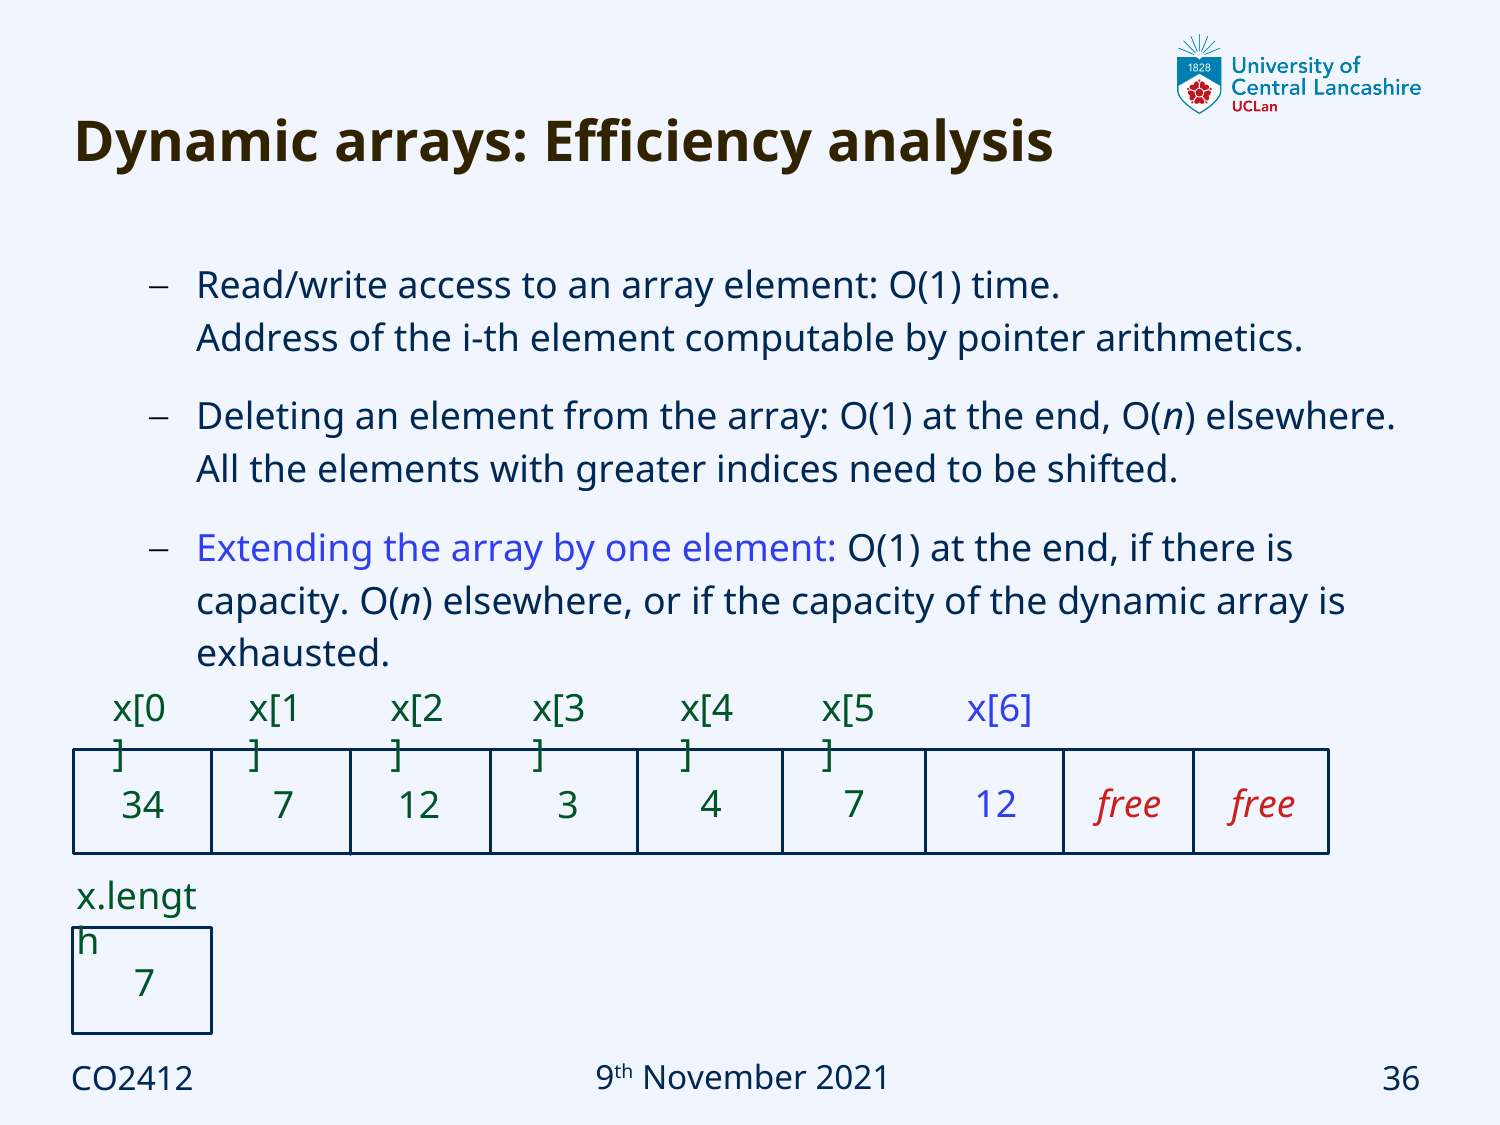

# Dynamic arrays: Efficiency analysis
Read/write access to an array element: O(1) time.
Address of the i-th element computable by pointer arithmetics.
Deleting an element from the array: O(1) at the end, O(n) elsewhere.
All the elements with greater indices need to be shifted.
Extending the array by one element: O(1) at the end, if there is capacity. O(n) elsewhere, or if the capacity of the dynamic array is exhausted.
x[0]
x[1]
x[2]
x[3]
x[4]
x[5]
x[6]
4
7
free
12
free
34
7
12
3
x.length
7